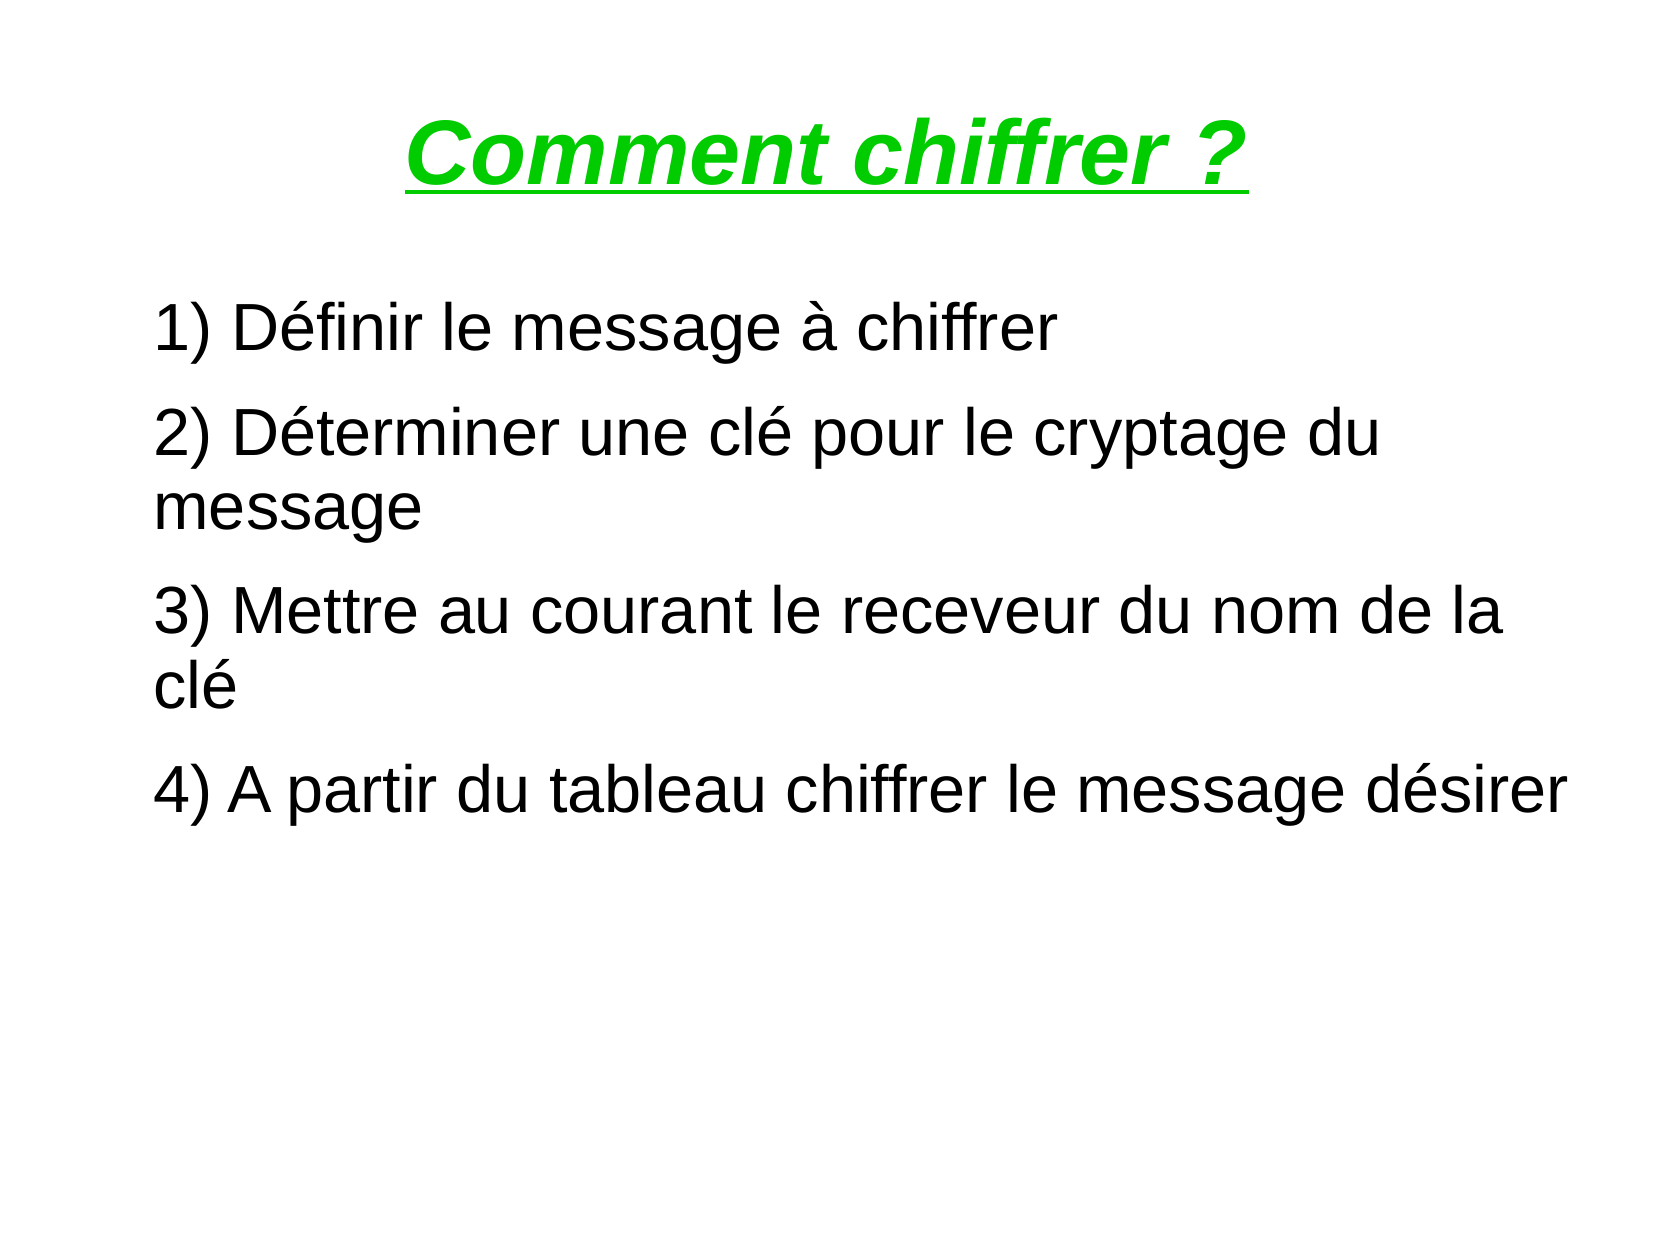

# Comment chiffrer ?
1) Définir le message à chiffrer
2) Déterminer une clé pour le cryptage du message
3) Mettre au courant le receveur du nom de la clé
4) A partir du tableau chiffrer le message désirer